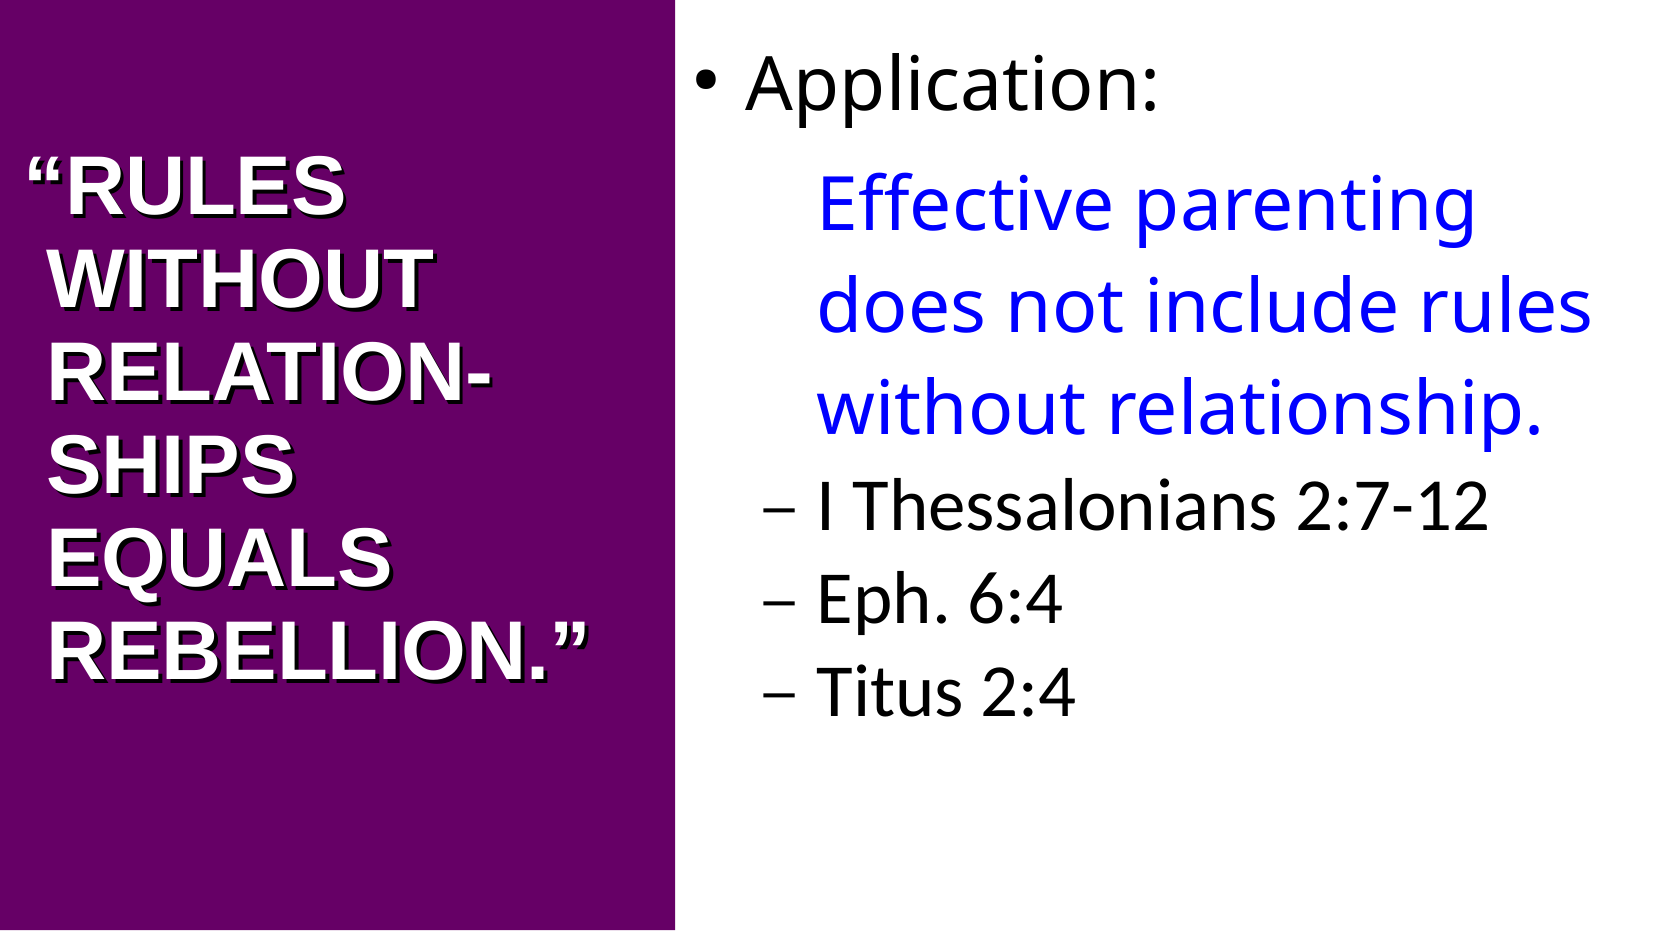

# “RULES WITHOUT RELATION- SHIPS EQUALS REBELLION.”
Application:
Effective parenting does not include rules without relationship.
I Thessalonians 2:7-12
Eph. 6:4
Titus 2:4